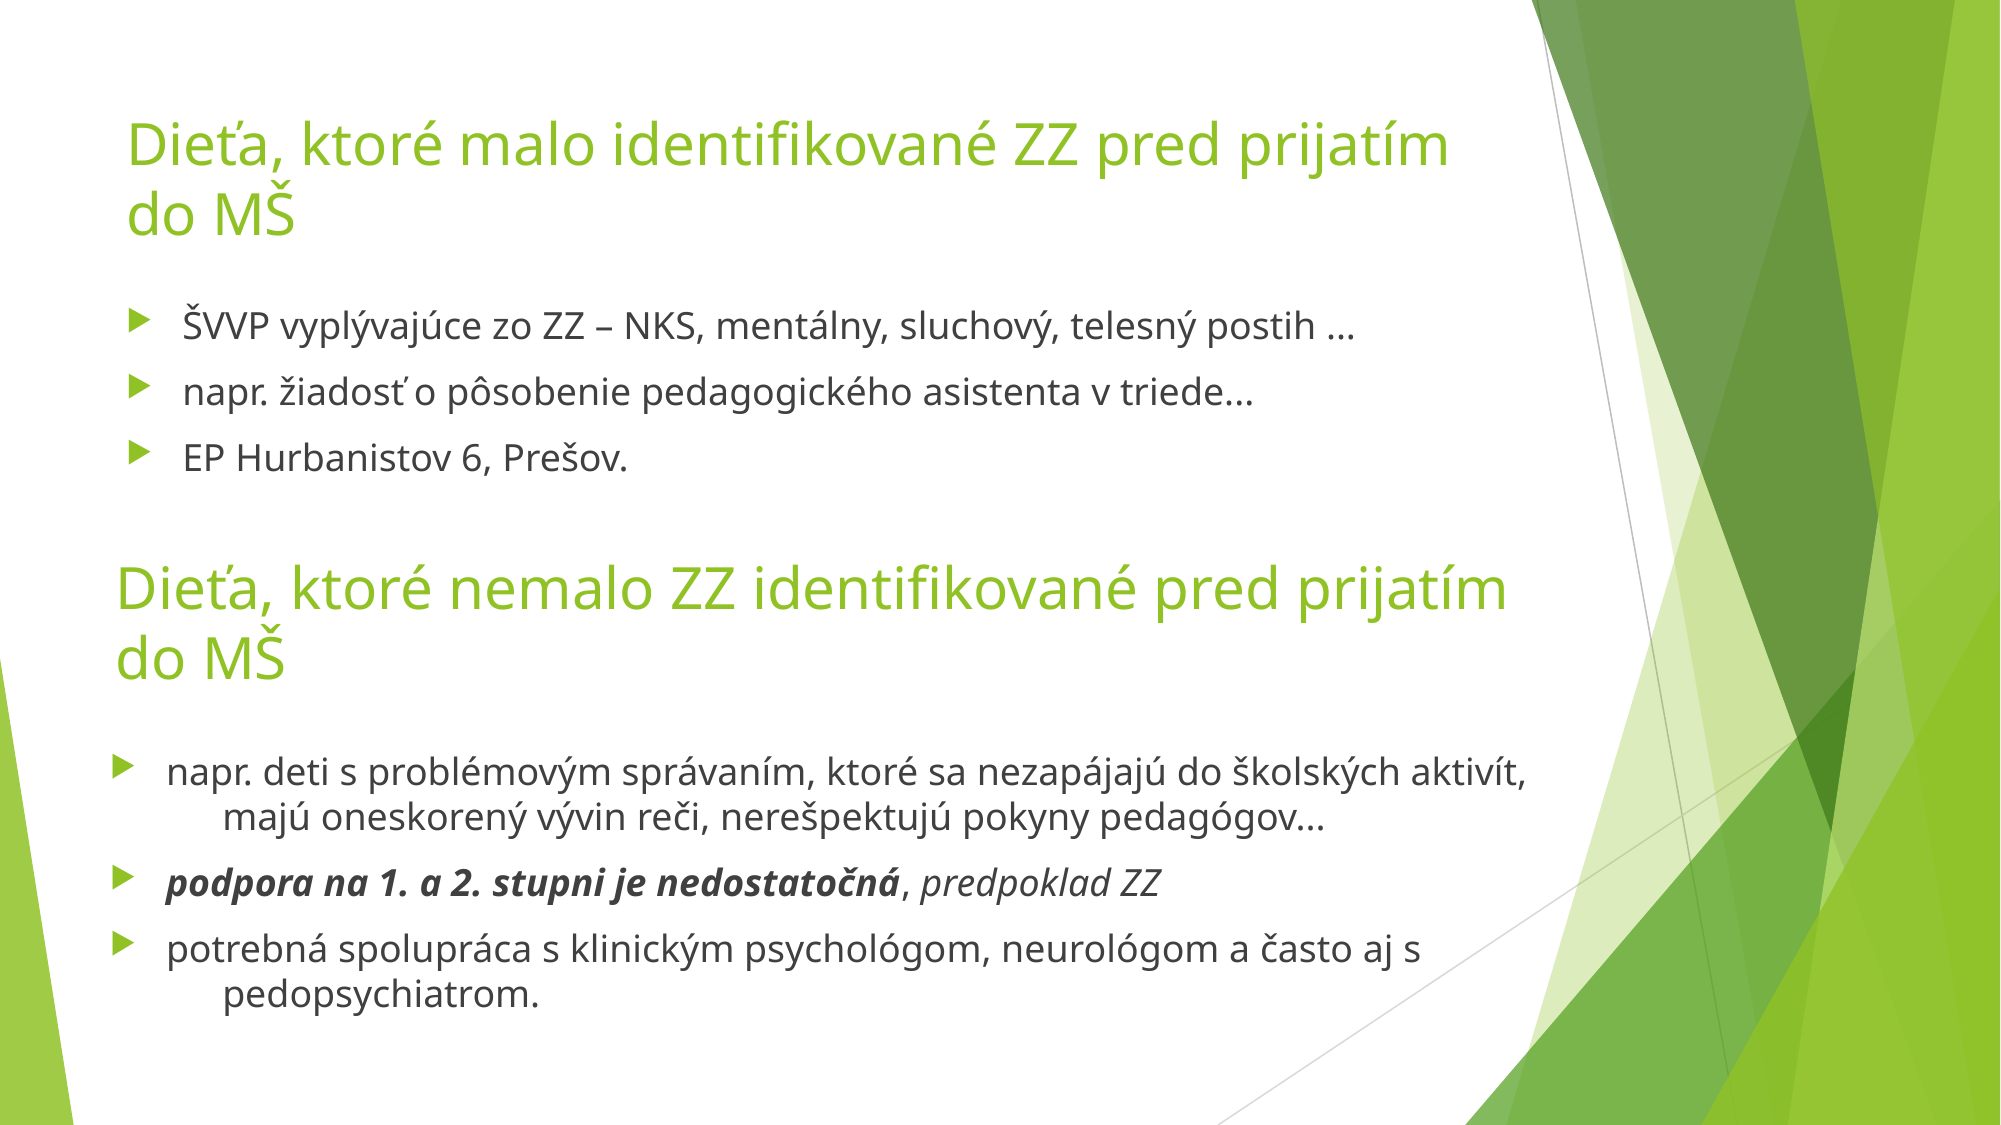

# Dieťa, ktoré malo identifikované ZZ pred prijatím do MŠ
ŠVVP vyplývajúce zo ZZ – NKS, mentálny, sluchový, telesný postih ...
napr. žiadosť o pôsobenie pedagogického asistenta v triede...
EP Hurbanistov 6, Prešov.
Dieťa, ktoré nemalo ZZ identifikované pred prijatím do MŠ
napr. deti s problémovým správaním, ktoré sa nezapájajú do školských aktivít, majú oneskorený vývin reči, nerešpektujú pokyny pedagógov...
podpora na 1. a 2. stupni je nedostatočná, predpoklad ZZ
potrebná spolupráca s klinickým psychológom, neurológom a často aj s pedopsychiatrom.